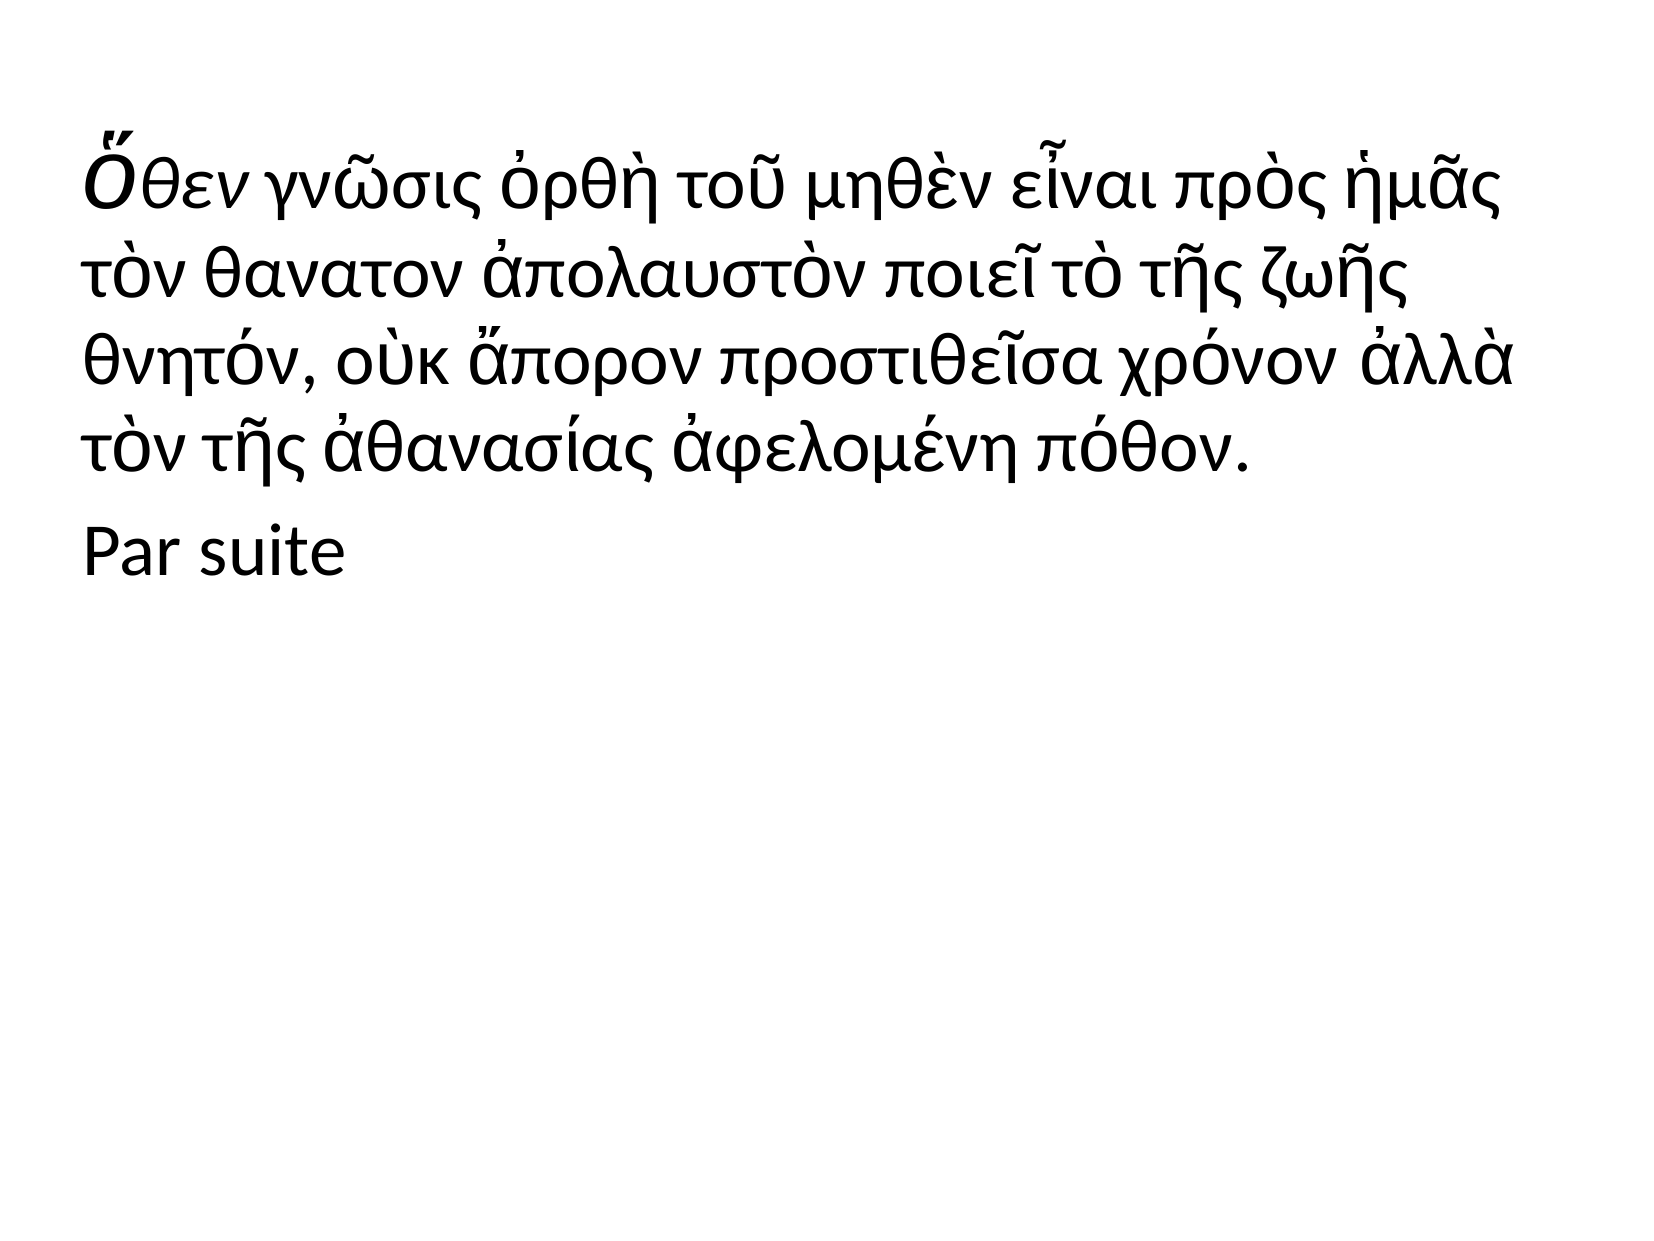

# ὅθεν γνῶσις ὀρθὴ τοῦ μηθὲν εἶναι πρὸς ἡμᾶς τὸν θανατον ἀπολαυστὸν ποιεῖ τὸ τῆς ζωῆς θνητόν, οὺκ ἄπορον προστιθεῖσα χρόνον ἀλλὰ τὸν τῆς ἀθανασίας ἀφελομένη πόθον.
Par suite